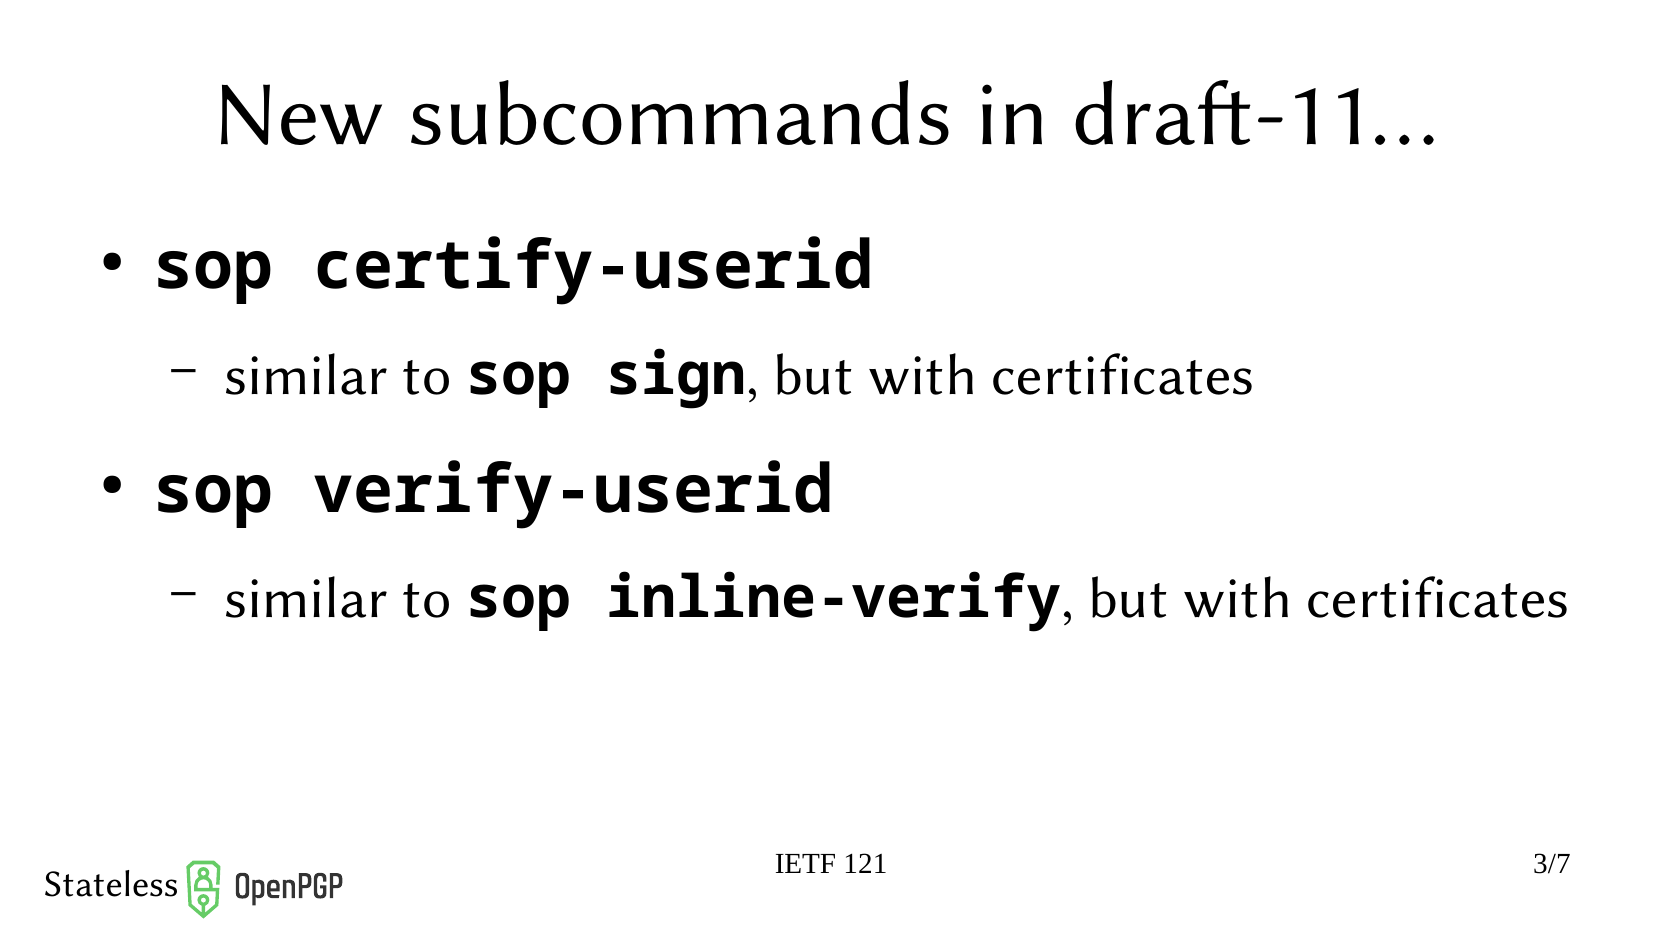

# New subcommands in draft-11…
sop certify-userid
similar to sop sign, but with certificates
sop verify-userid
similar to sop inline-verify, but with certificates
 IETF 121
3